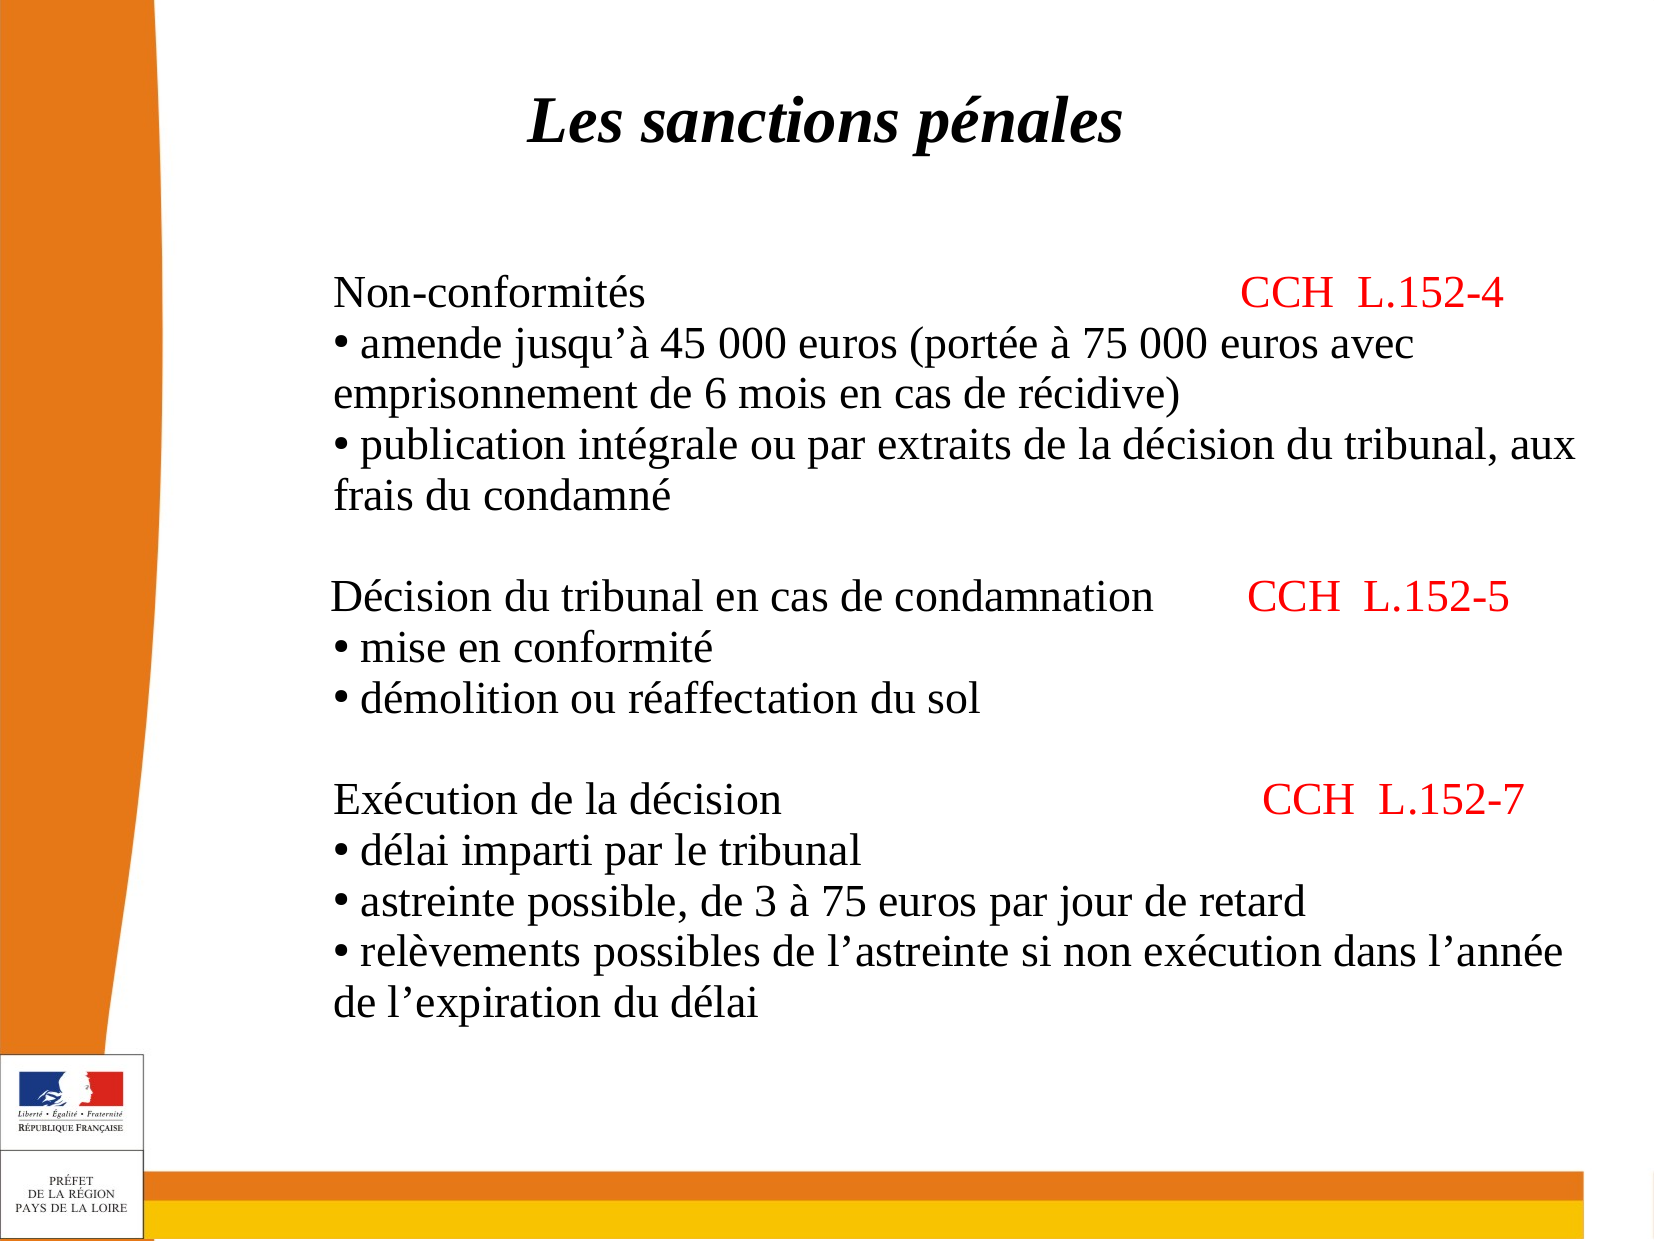

# Les sanctions pénales
Non-conformités			 CCH L.152-4
 amende jusqu’à 45 000 euros (portée à 75 000 euros avec emprisonnement de 6 mois en cas de récidive)
 publication intégrale ou par extraits de la décision du tribunal, aux frais du condamné
Décision du tribunal en cas de condamnation CCH L.152-5
 mise en conformité
 démolition ou réaffectation du sol
Exécution de la décision			 CCH L.152-7
 délai imparti par le tribunal
 astreinte possible, de 3 à 75 euros par jour de retard
 relèvements possibles de l’astreinte si non exécution dans l’année de l’expiration du délai